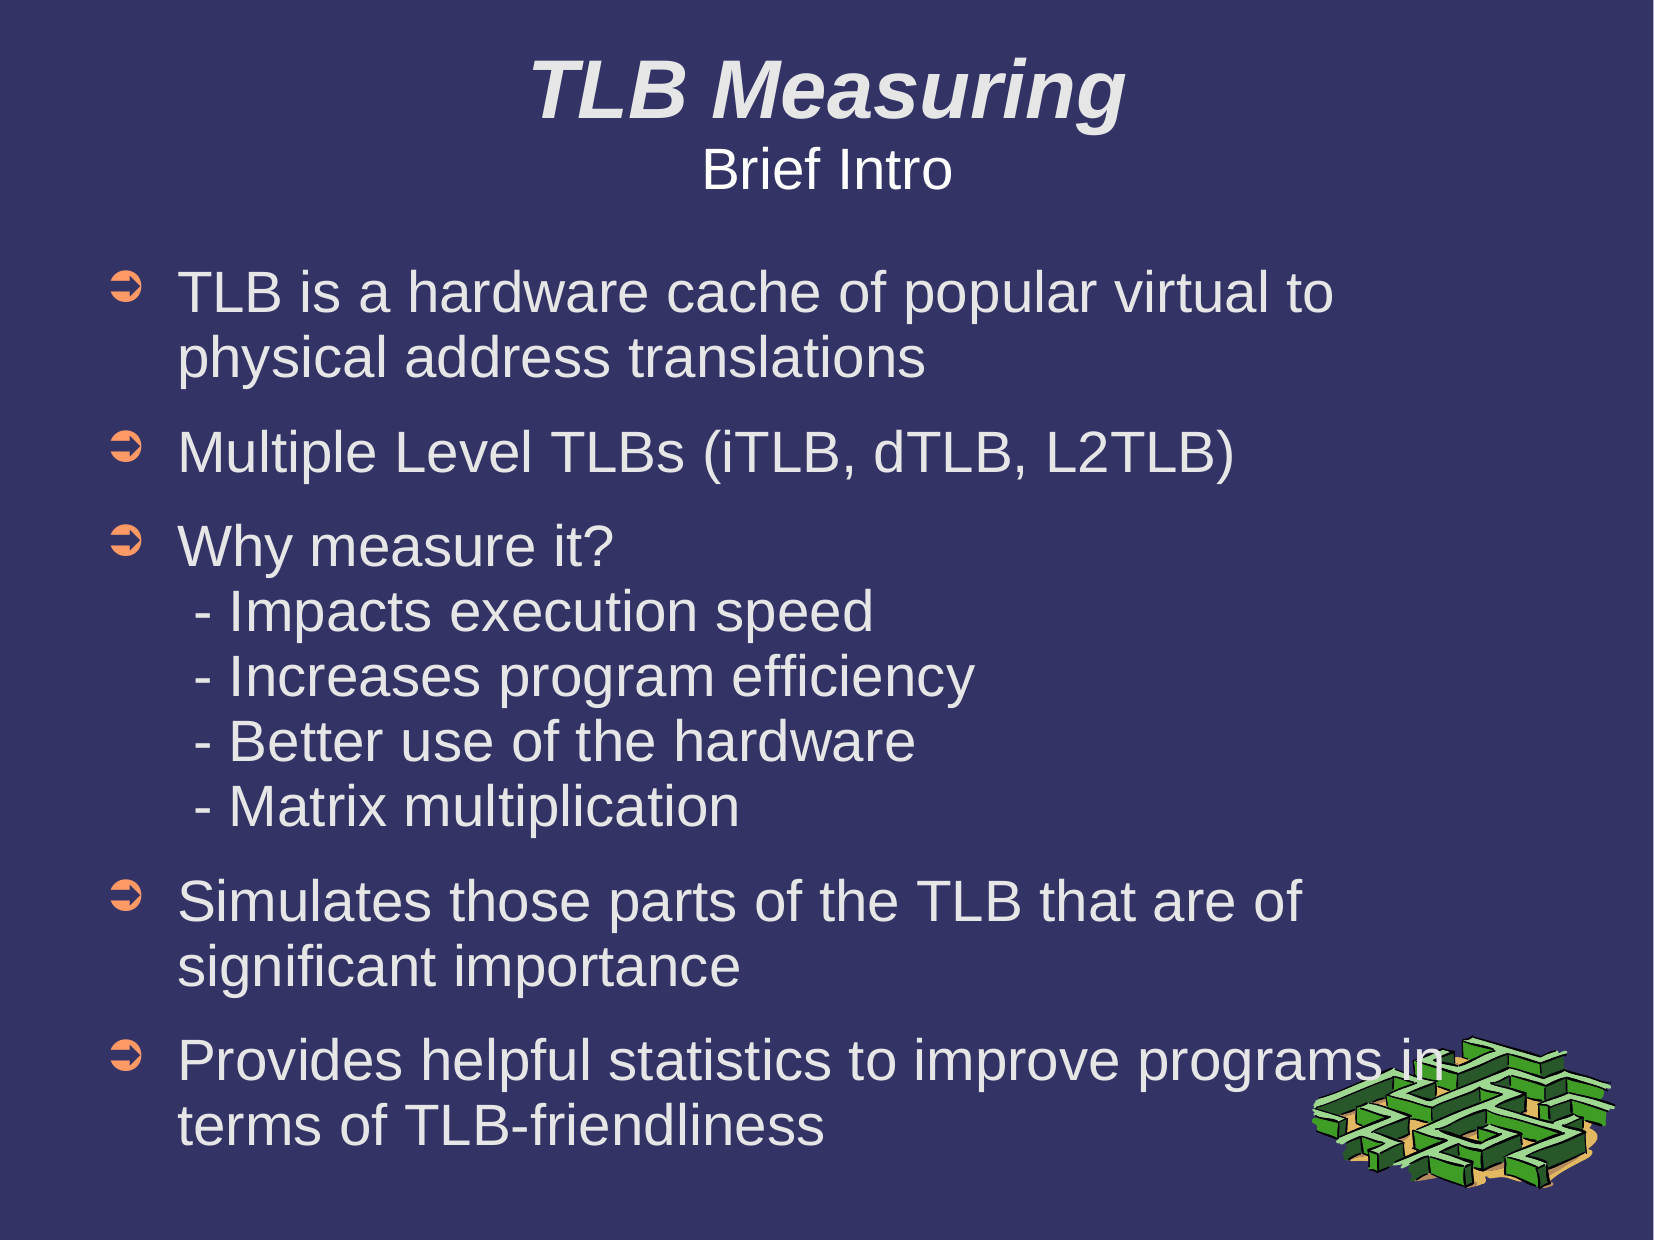

# TLB Measuring Brief Intro
TLB is a hardware cache of popular virtual to physical address translations
Multiple Level TLBs (iTLB, dTLB, L2TLB)
Why measure it?
 - Impacts execution speed
 - Increases program efficiency
 - Better use of the hardware
 - Matrix multiplication
Simulates those parts of the TLB that are of significant importance
Provides helpful statistics to improve programs in terms of TLB-friendliness